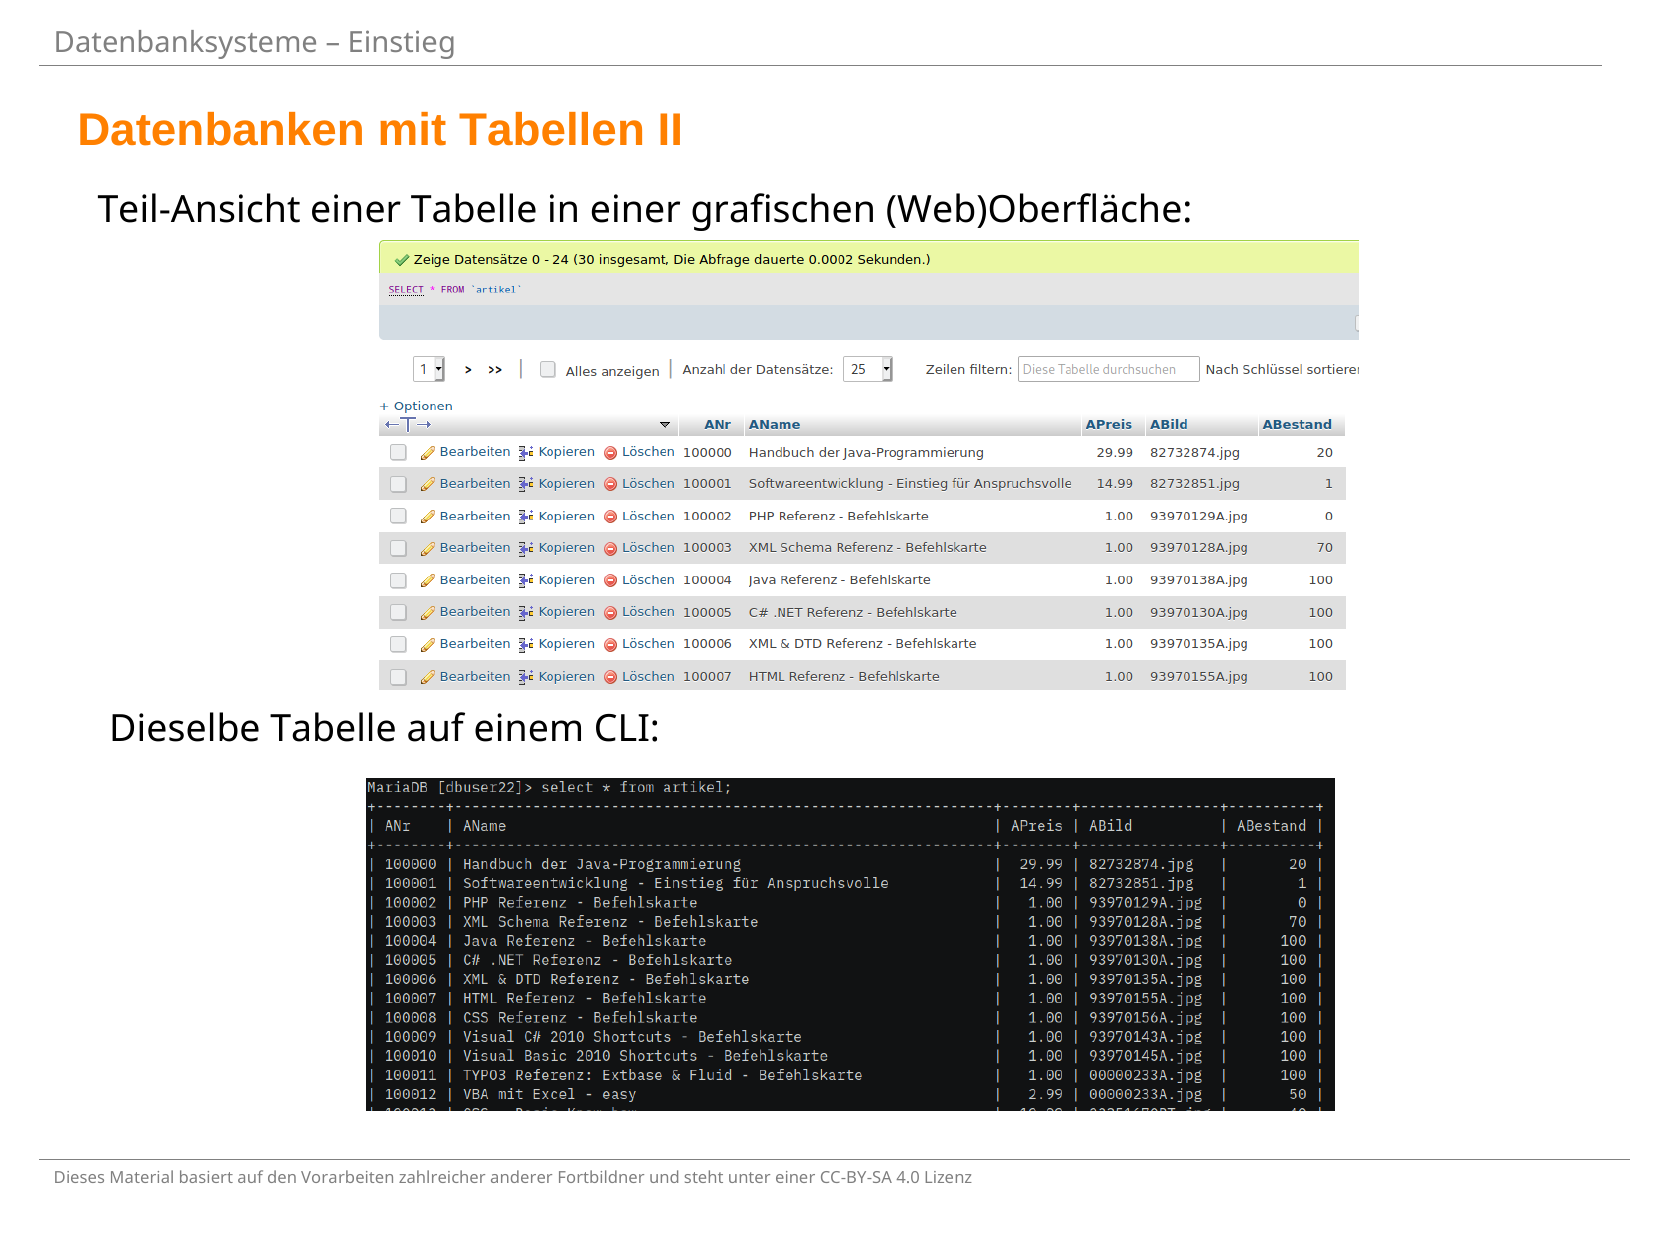

Datenbanksysteme – Einstieg
Datenbanken mit Tabellen II
Teil-Ansicht einer Tabelle in einer grafischen (Web)Oberfläche:
Dieselbe Tabelle auf einem CLI: